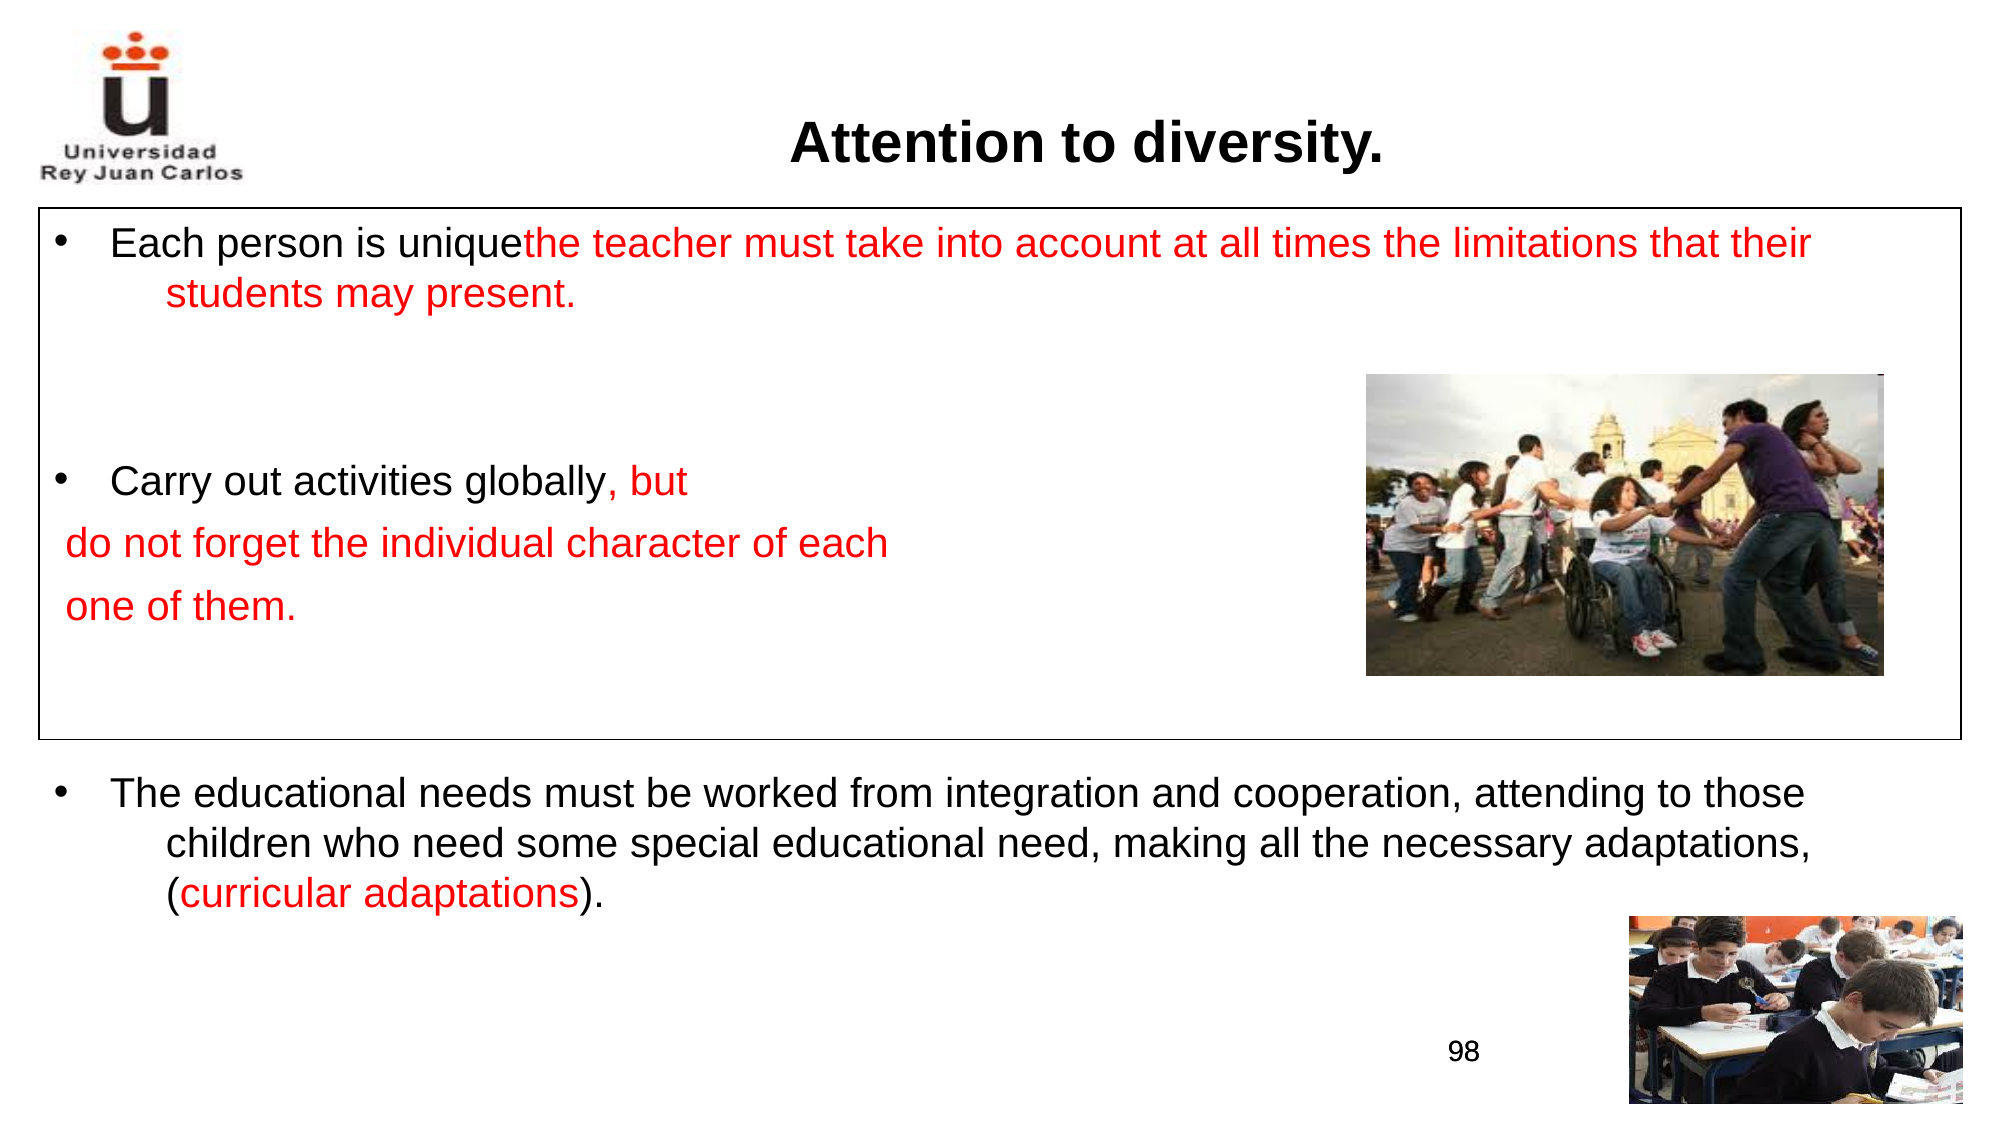

Attention to diversity.
Each person is uniquethe teacher must take into account at all times the limitations that their students may present.
Carry out activities globally, but
 do not forget the individual character of each
 one of them.
The educational needs must be worked from integration and cooperation, attending to those children who need some special educational need, making all the necessary adaptations, (curricular adaptations).